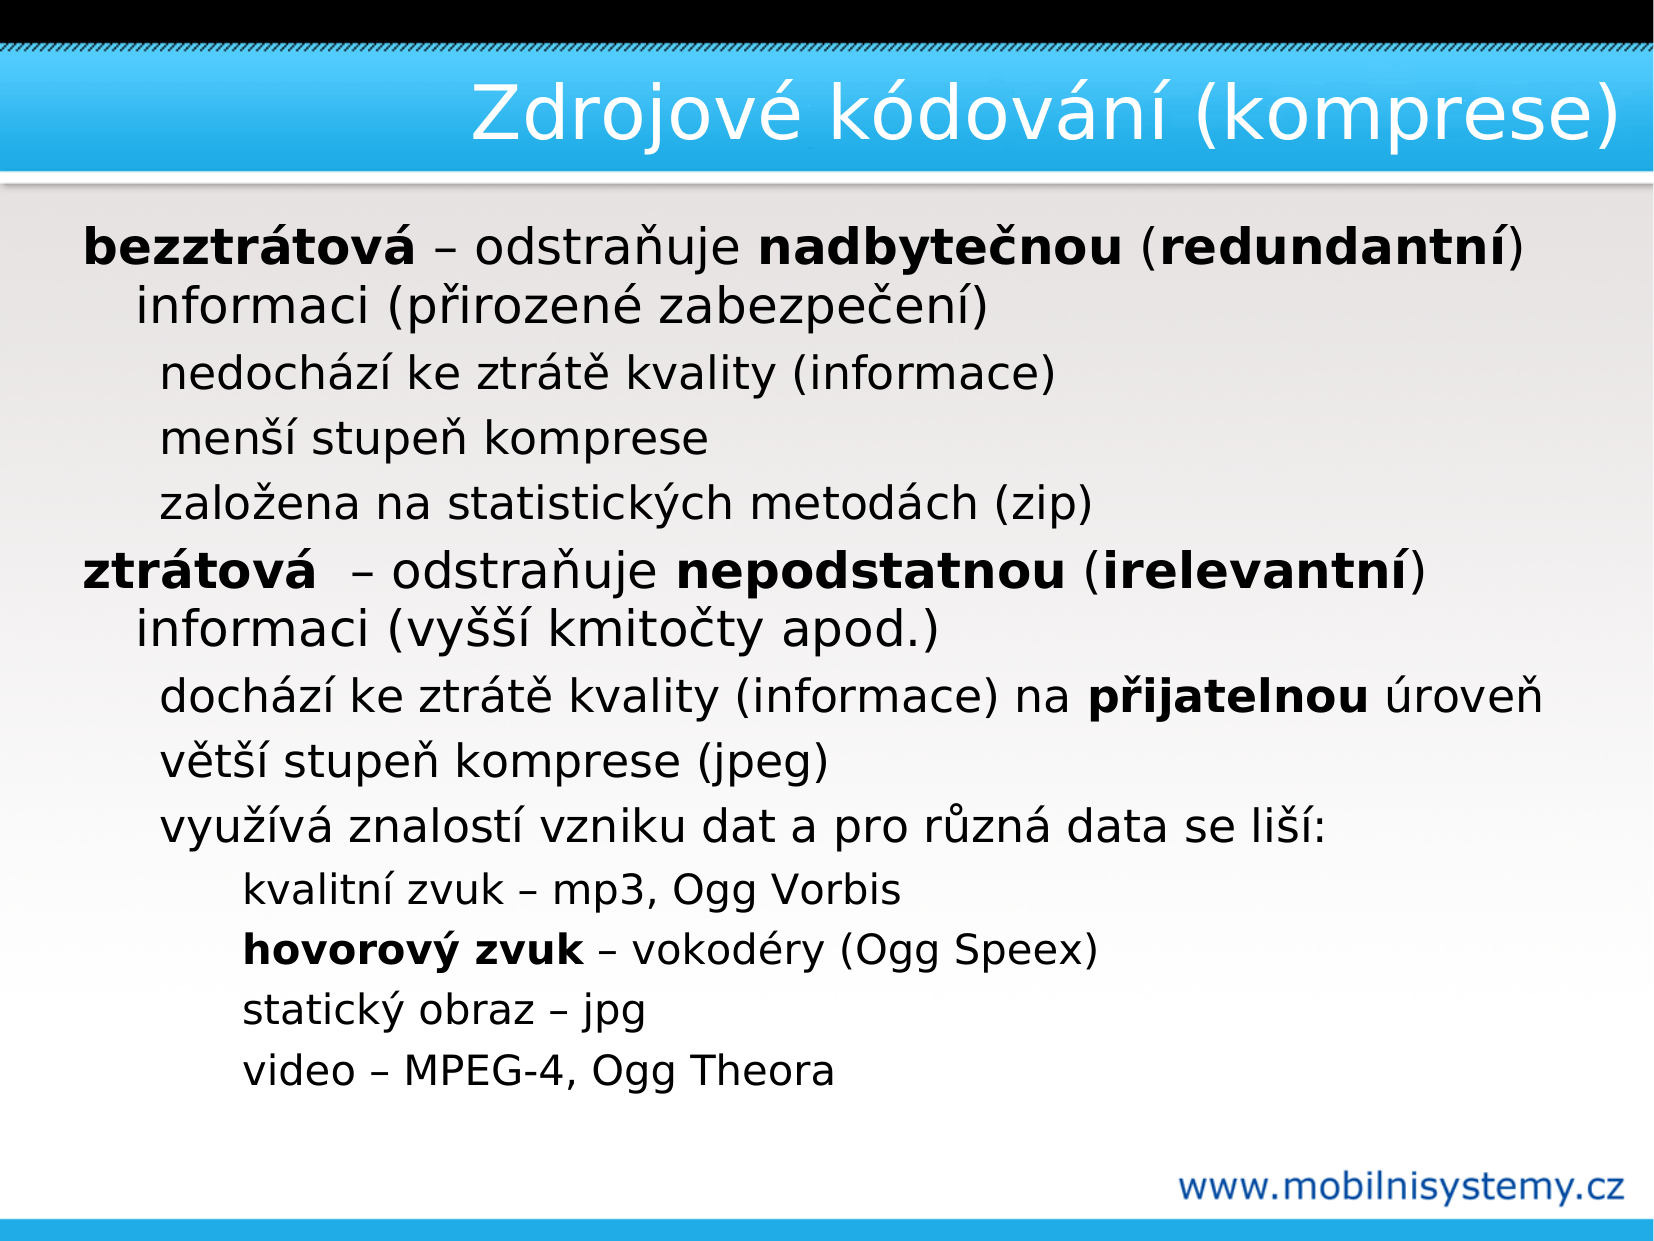

# Zdrojové kódování (komprese)
bezztrátová – odstraňuje nadbytečnou (redundantní) informaci (přirozené zabezpečení)
nedochází ke ztrátě kvality (informace)
menší stupeň komprese
založena na statistických metodách (zip)
ztrátová – odstraňuje nepodstatnou (irelevantní) informaci (vyšší kmitočty apod.)
dochází ke ztrátě kvality (informace) na přijatelnou úroveň
větší stupeň komprese (jpeg)
využívá znalostí vzniku dat a pro různá data se liší:
kvalitní zvuk – mp3, Ogg Vorbis
hovorový zvuk – vokodéry (Ogg Speex)
statický obraz – jpg
video – MPEG-4, Ogg Theora